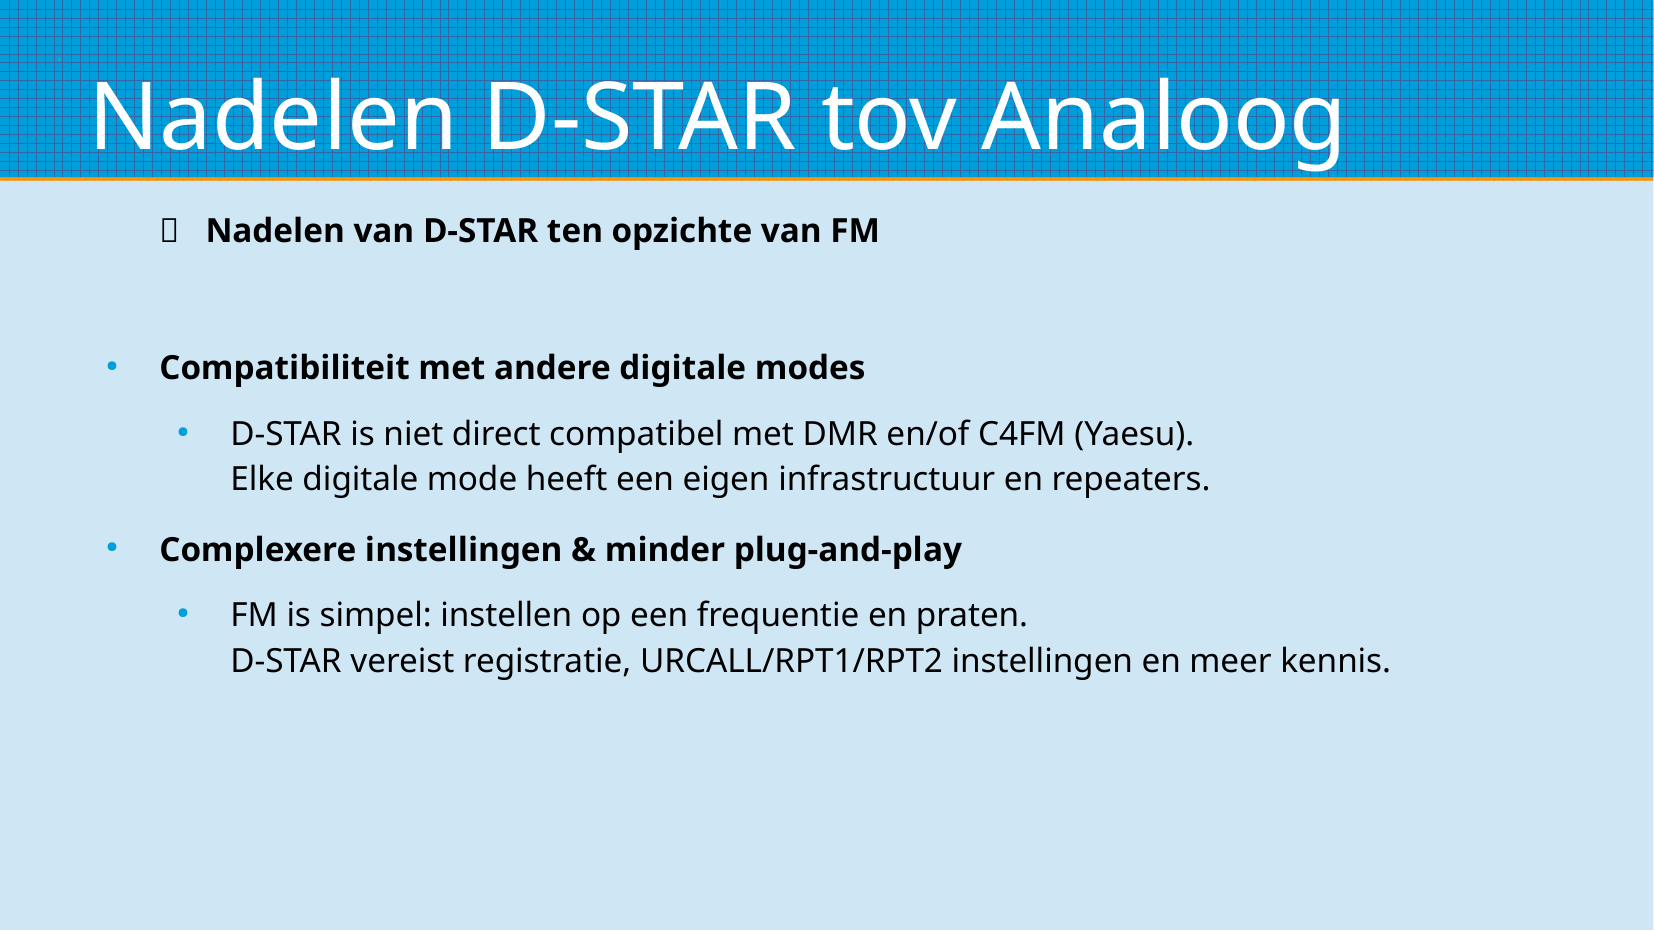

# Nadelen D-STAR tov Analoog
❌ Nadelen van D-STAR ten opzichte van FM
Compatibiliteit met andere digitale modes
D-STAR is niet direct compatibel met DMR en/of C4FM (Yaesu).
Elke digitale mode heeft een eigen infrastructuur en repeaters.
Complexere instellingen & minder plug-and-play
FM is simpel: instellen op een frequentie en praten.
D-STAR vereist registratie, URCALL/RPT1/RPT2 instellingen en meer kennis.